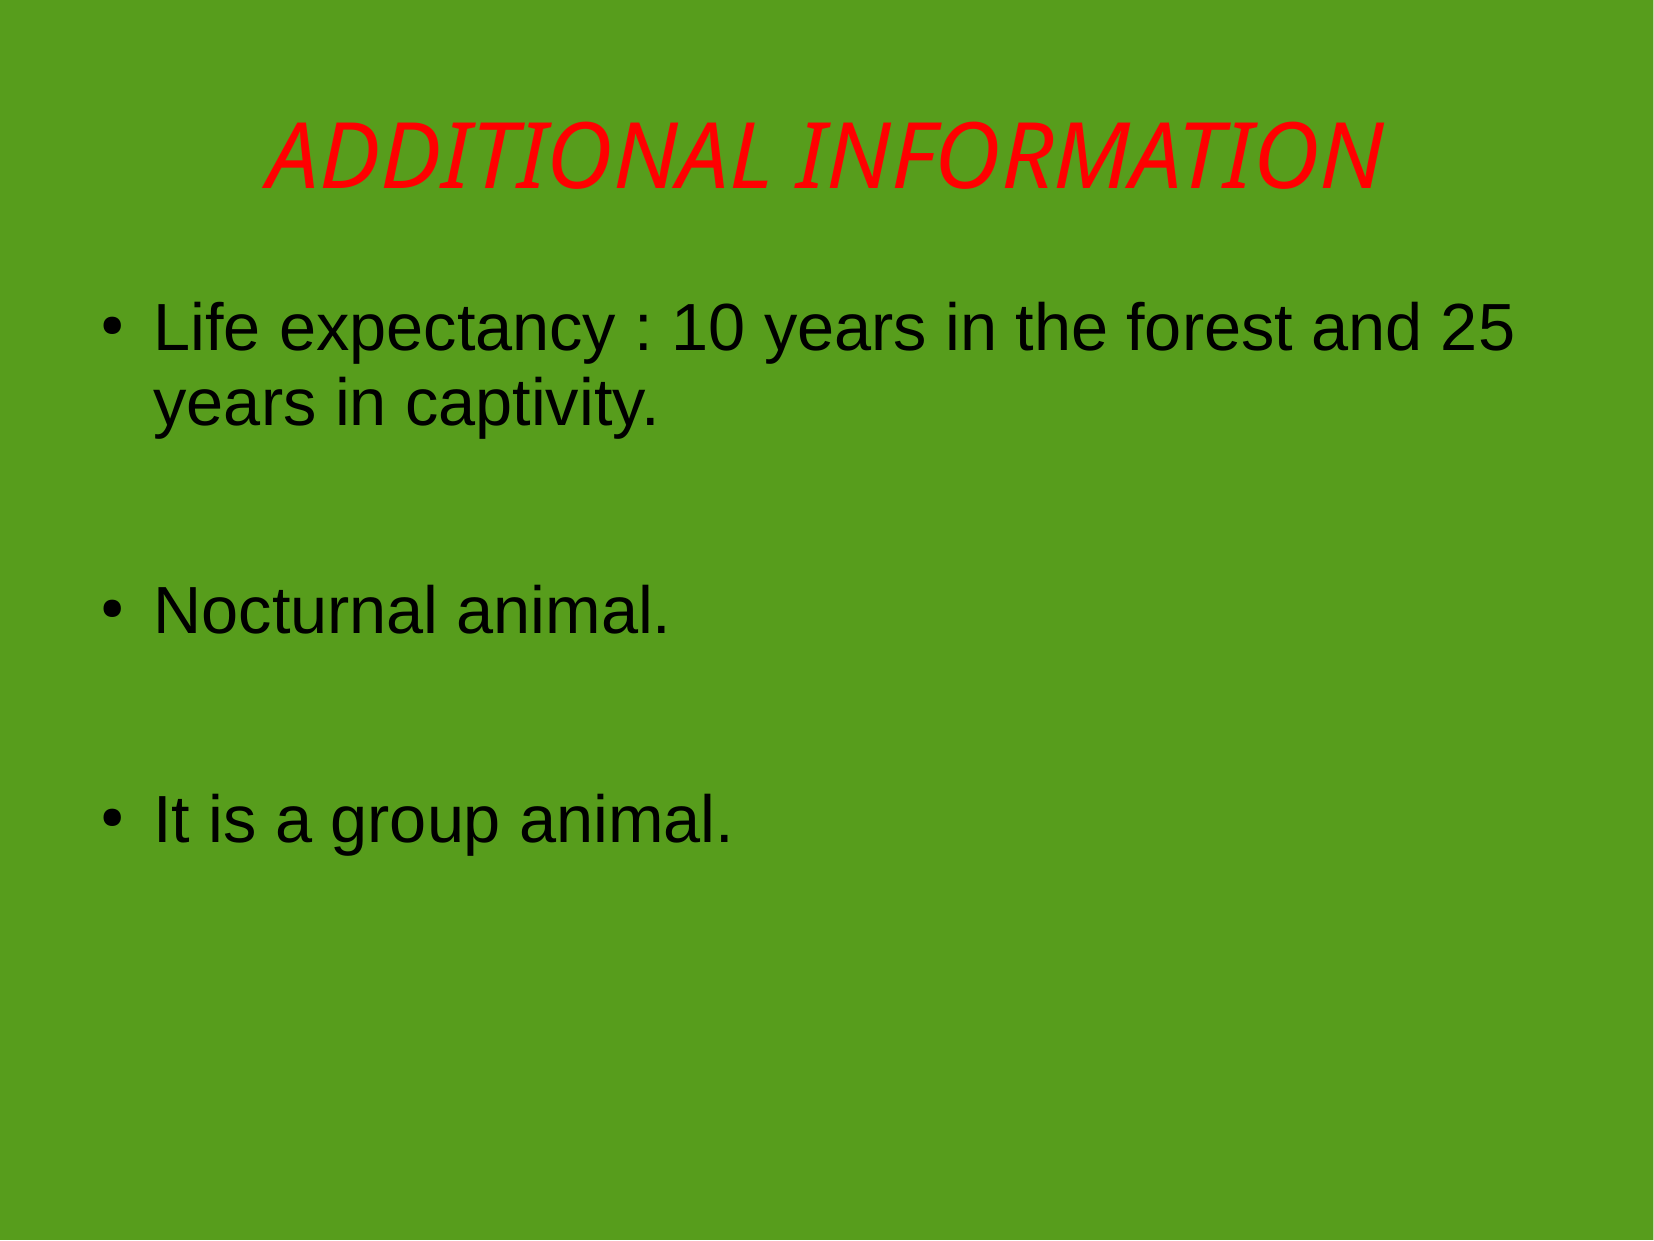

# ADDITIONAL INFORMATION
Life expectancy : 10 years in the forest and 25 years in captivity.
Nocturnal animal.
It is a group animal.